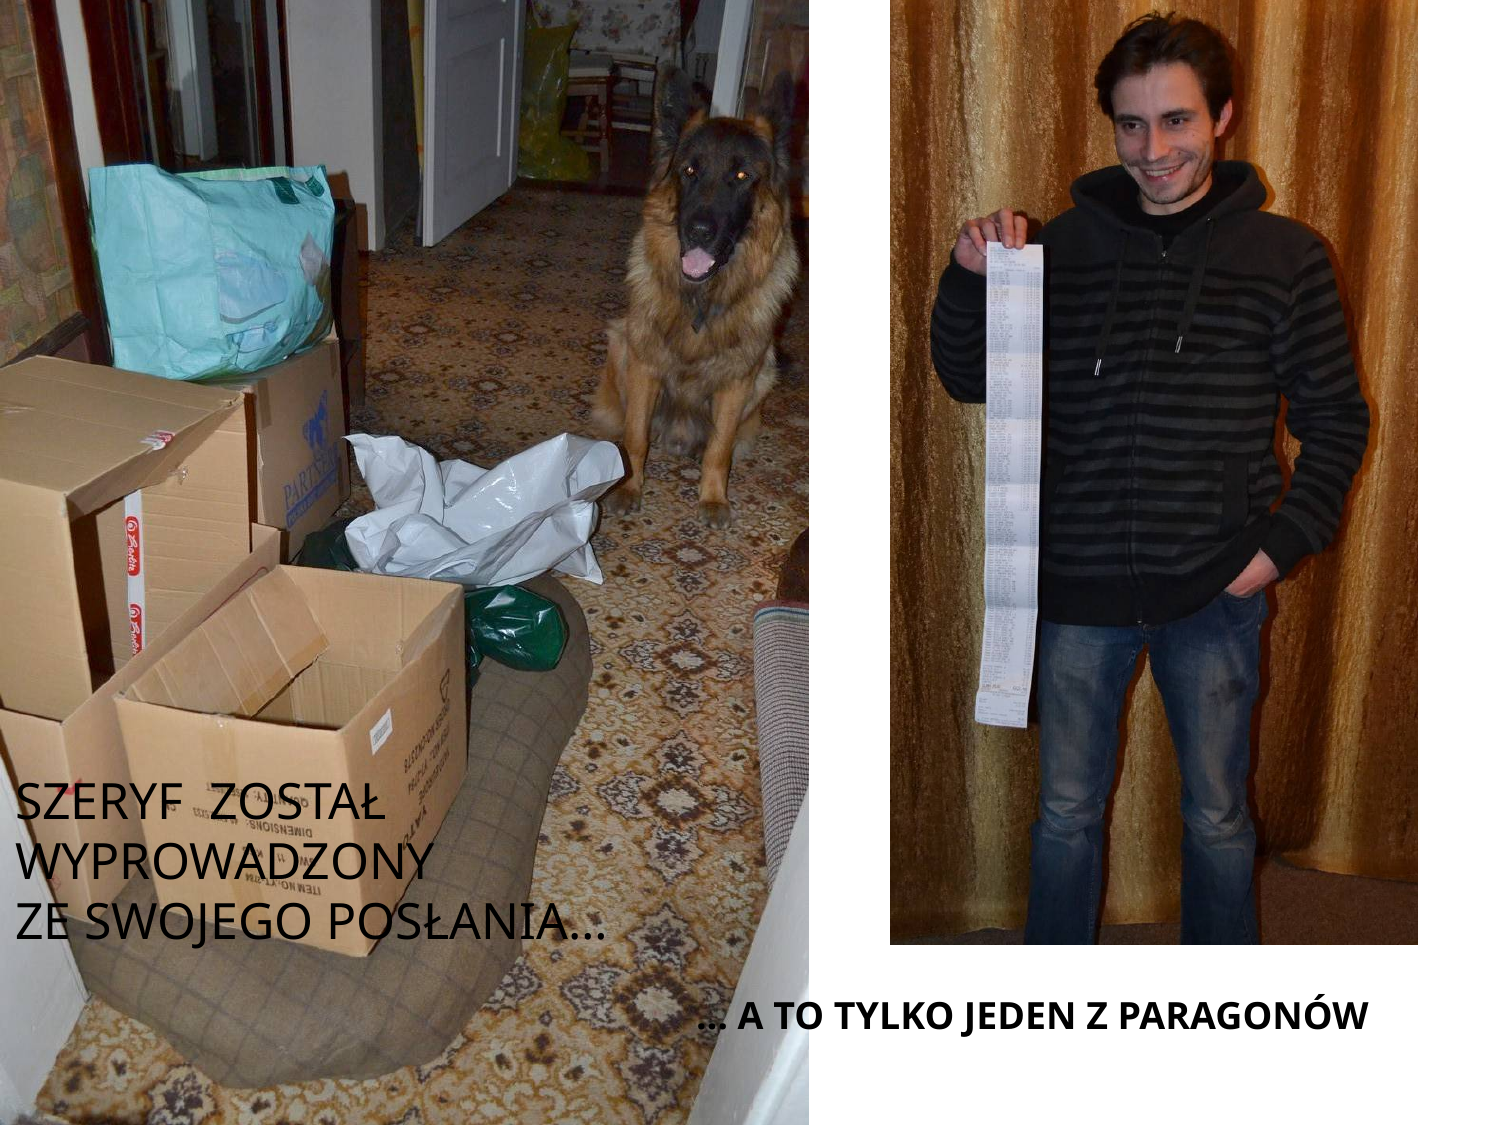

SZERYF ZOSTAŁ
WYPROWADZONY
ZE SWOJEGO POSŁANIA…
… A TO TYLKO JEDEN Z PARAGONÓW